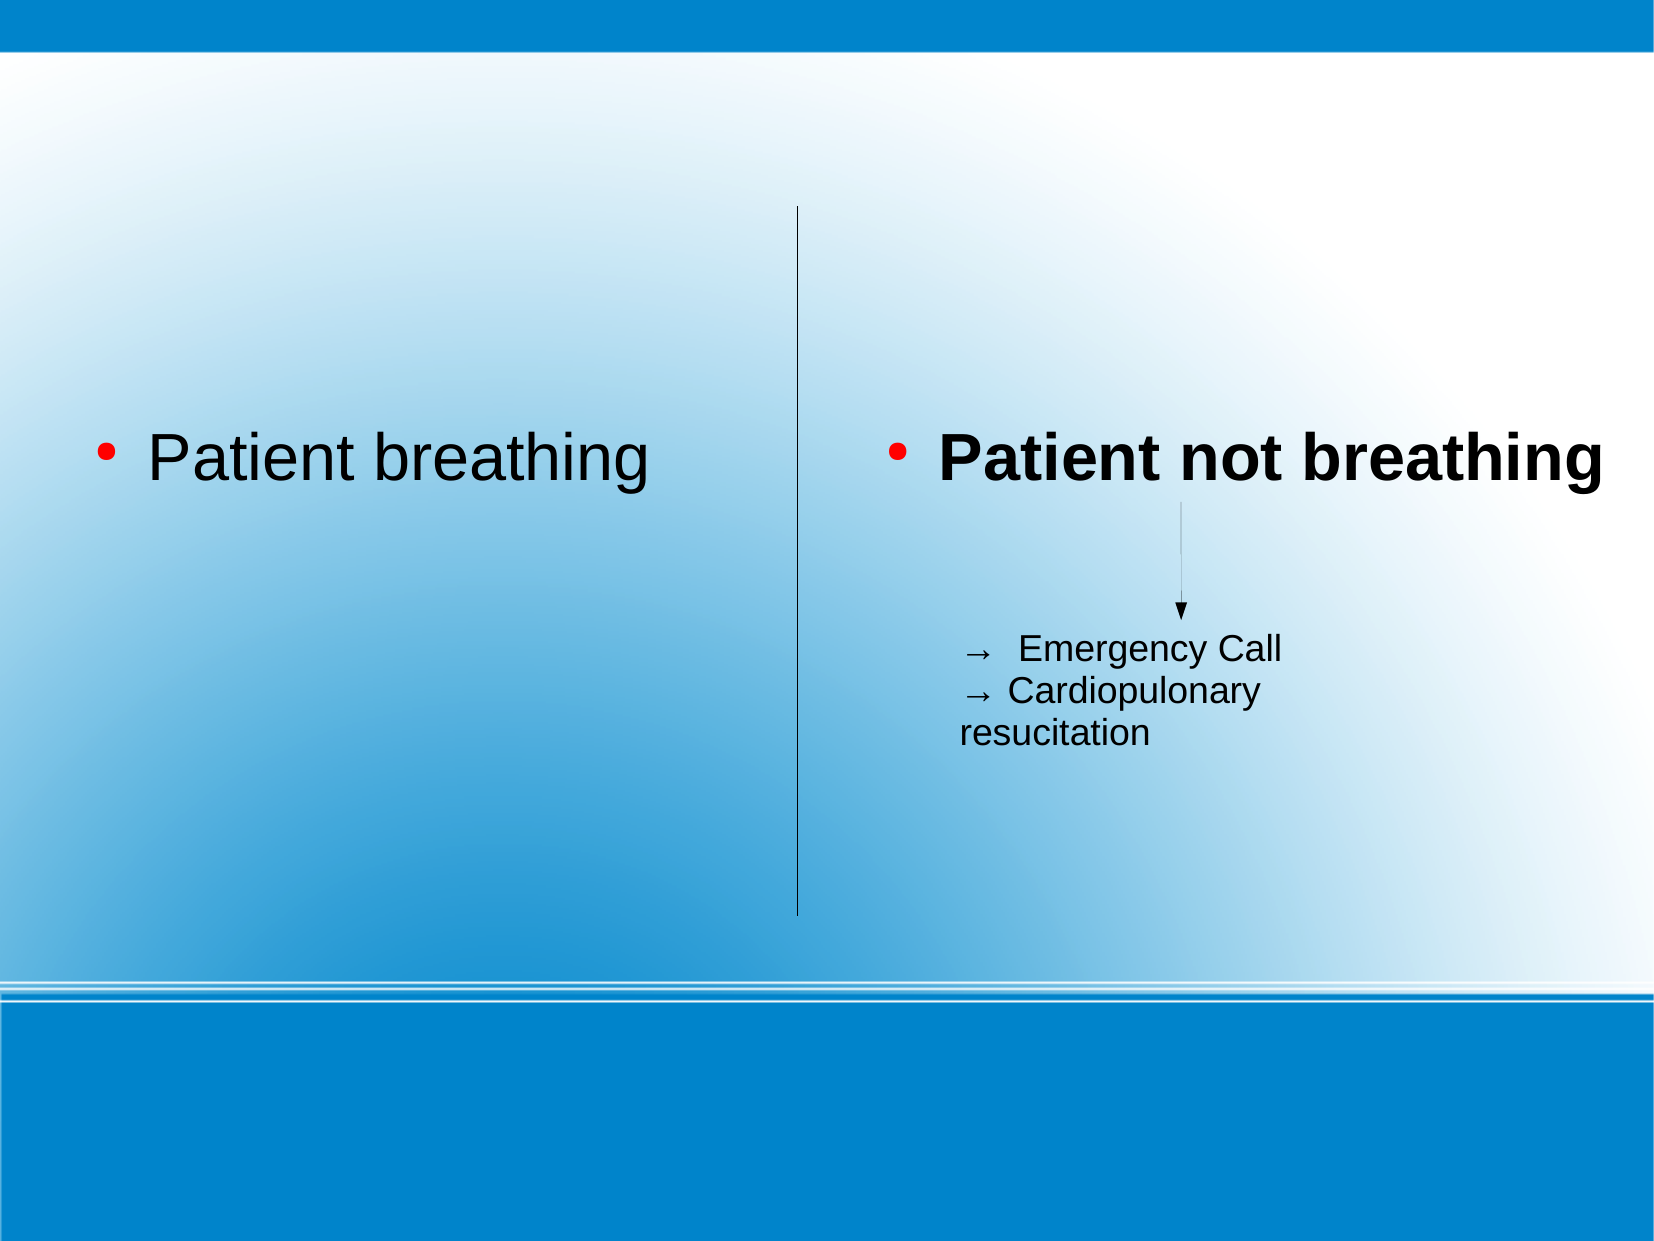

Patient breathing
Patient not breathing
→ Emergency Call
→ Cardiopulonary resucitation
#